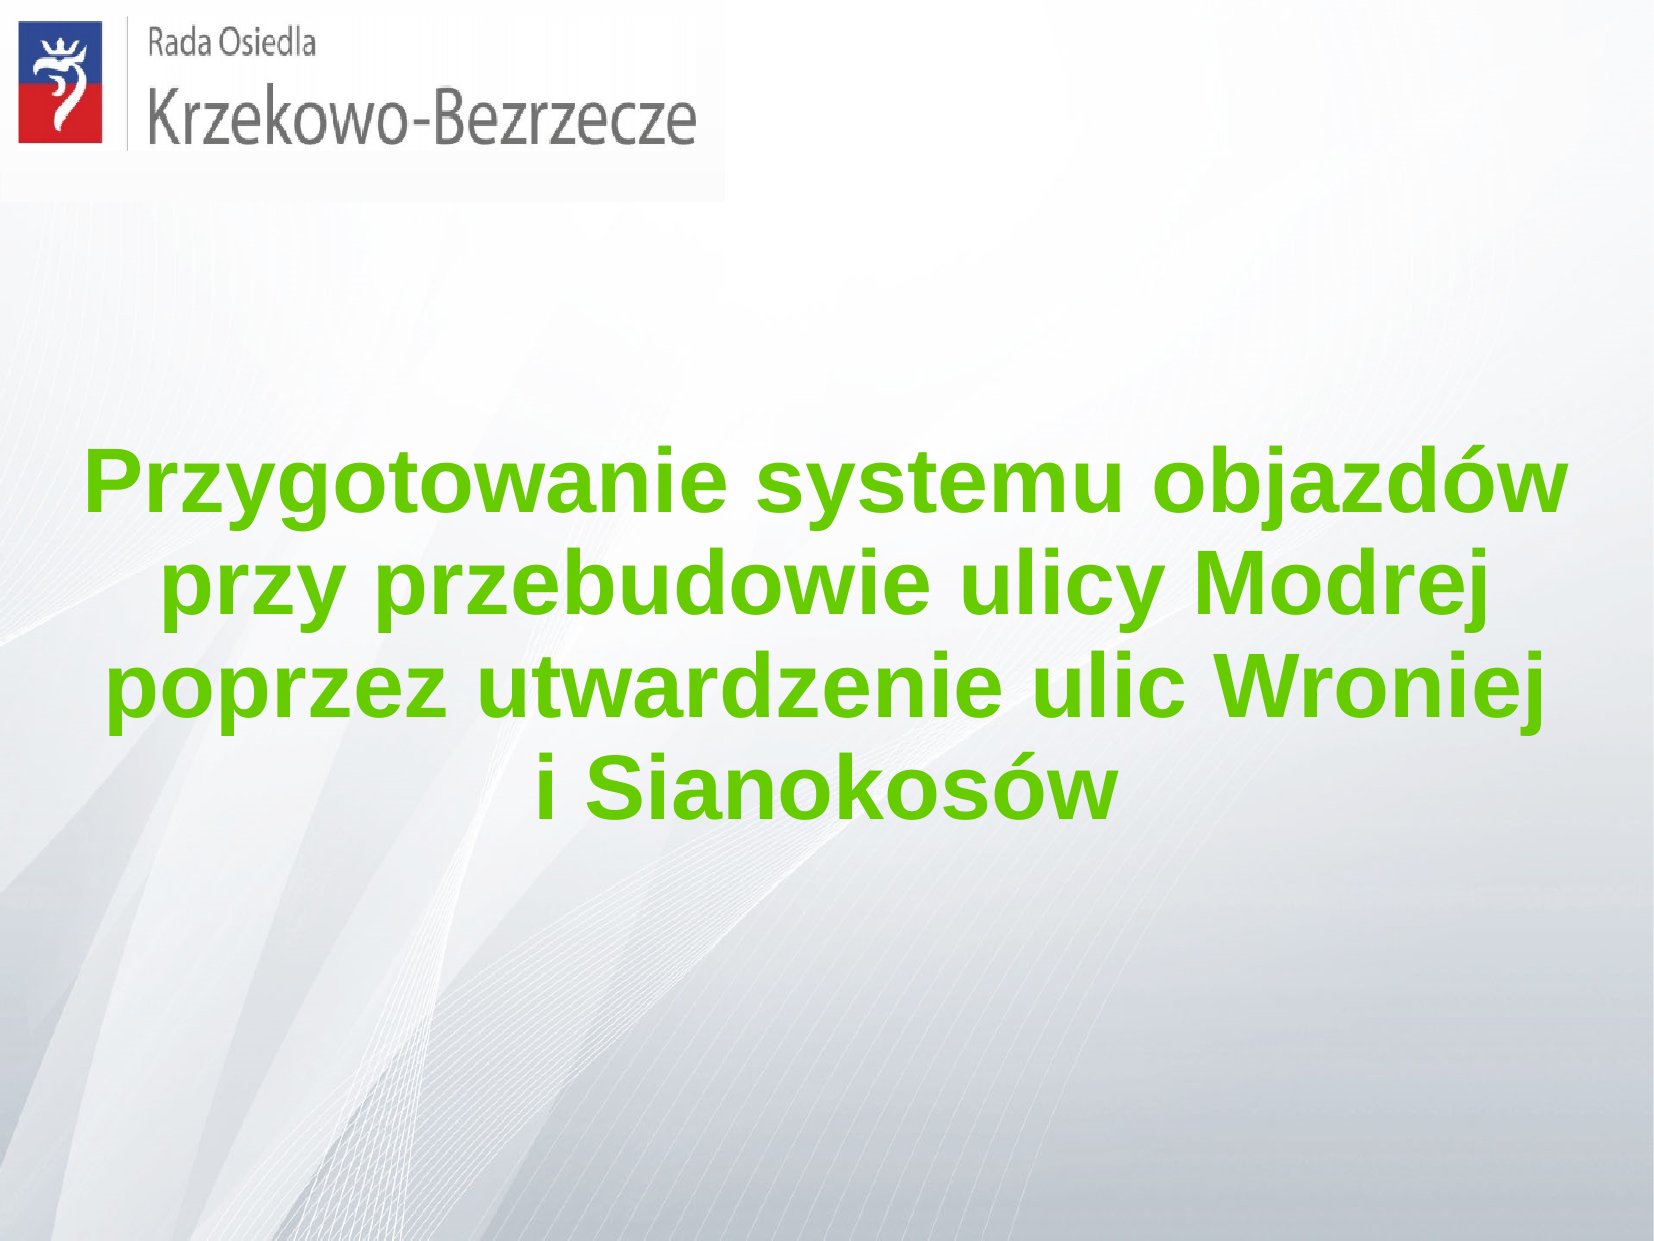

# Przygotowanie systemu objazdów przy przebudowie ulicy Modrej poprzez utwardzenie ulic Wroniej i Sianokosów